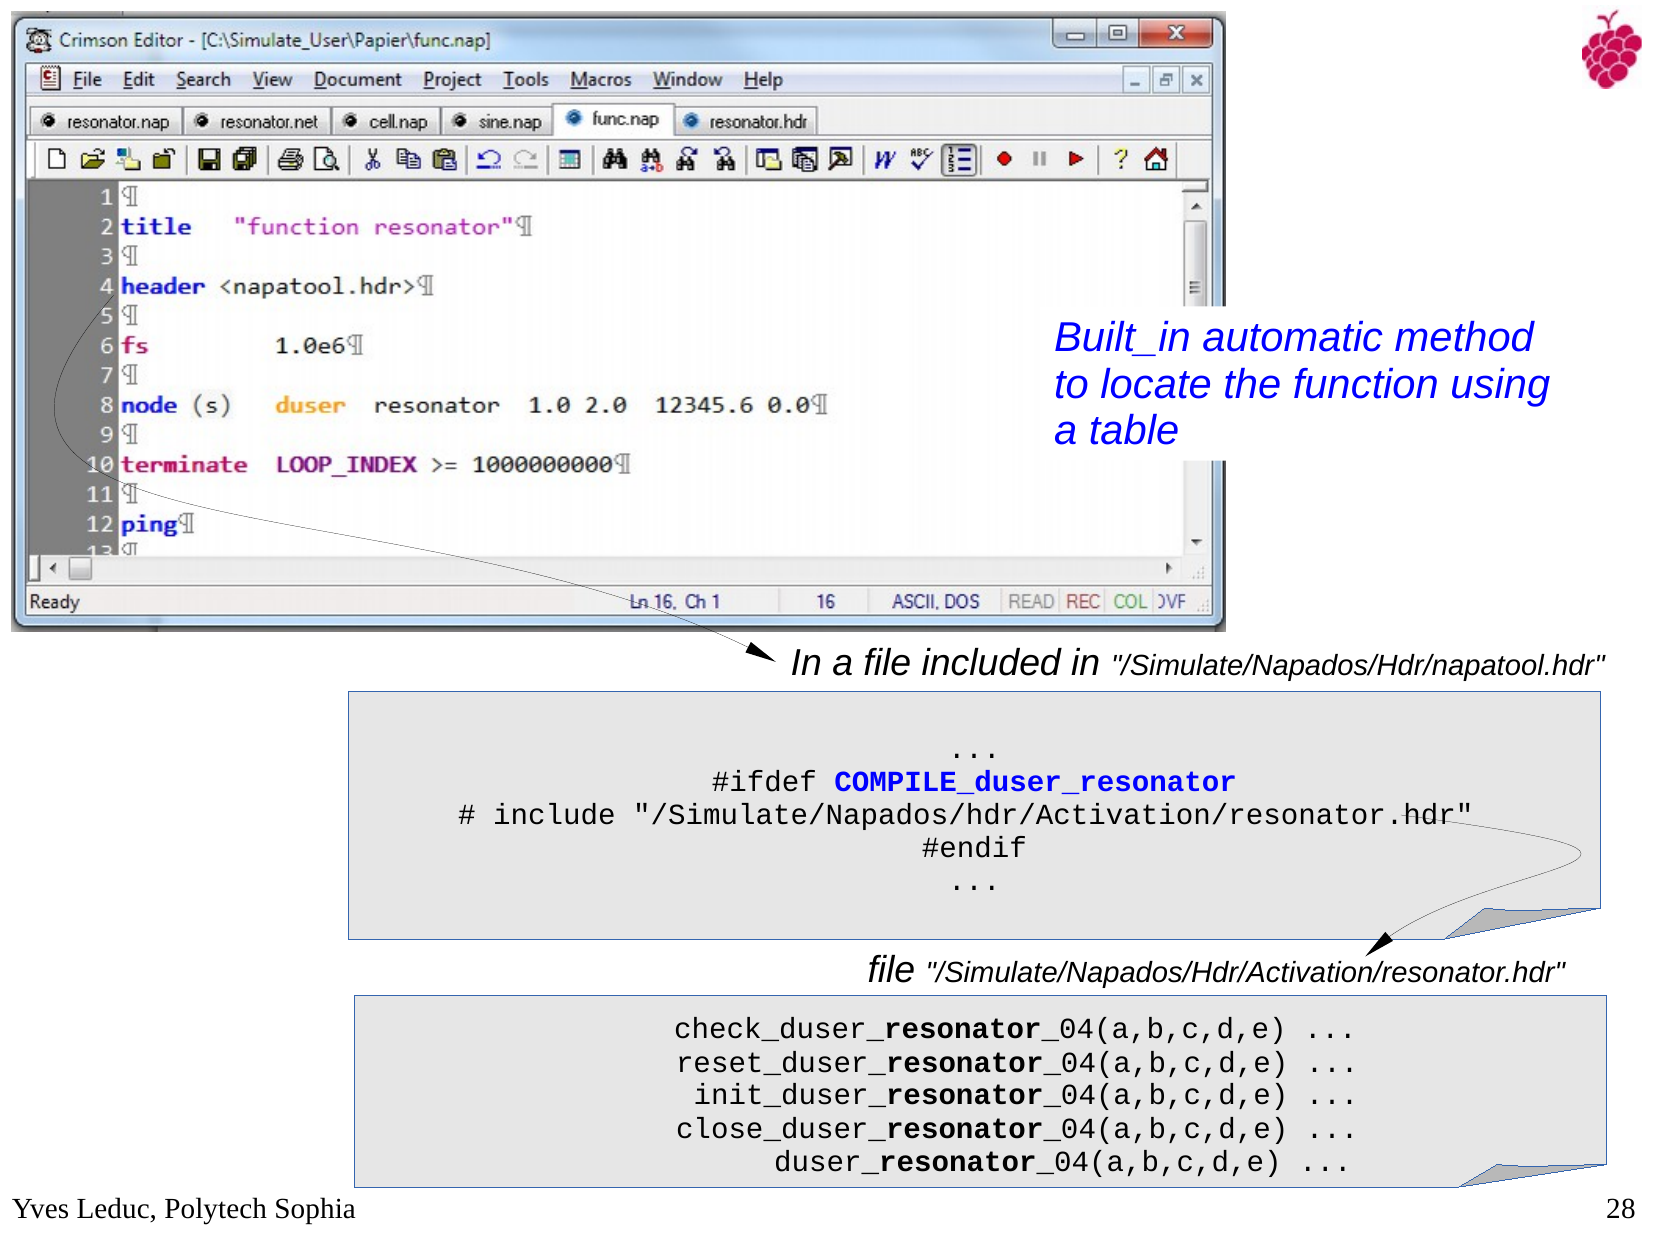

Built_in automatic method
to locate the function using
a table
In a file included in "/Simulate/Napados/Hdr/napatool.hdr"
...
#ifdef COMPILE_duser_resonator
# include "/Simulate/Napados/hdr/Activation/resonator.hdr"
#endif
...
file "/Simulate/Napados/Hdr/Activation/resonator.hdr"
 check_duser_resonator_04(a,b,c,d,e) ...
	reset_duser_resonator_04(a,b,c,d,e) ...
	 init_duser_resonator_04(a,b,c,d,e) ...
	close_duser_resonator_04(a,b,c,d,e) ...
		 duser_resonator_04(a,b,c,d,e) ...
Yves Leduc, Polytech Sophia
28